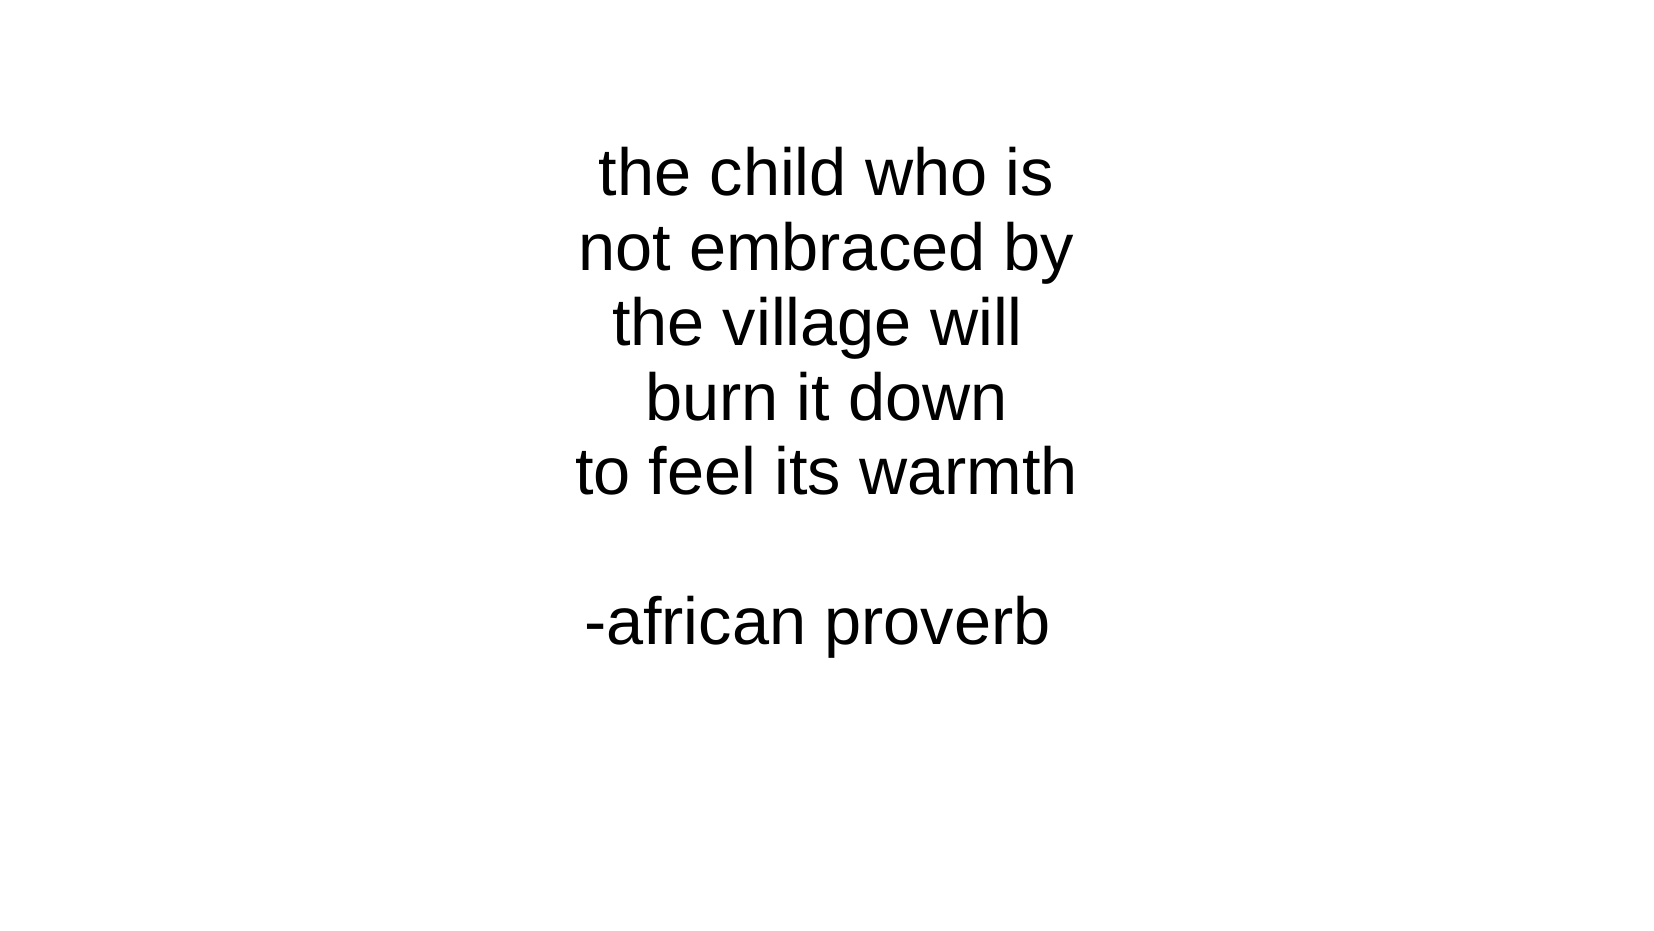

# the child who is
not embraced by
the village will
burn it down
to feel its warmth
-african proverb